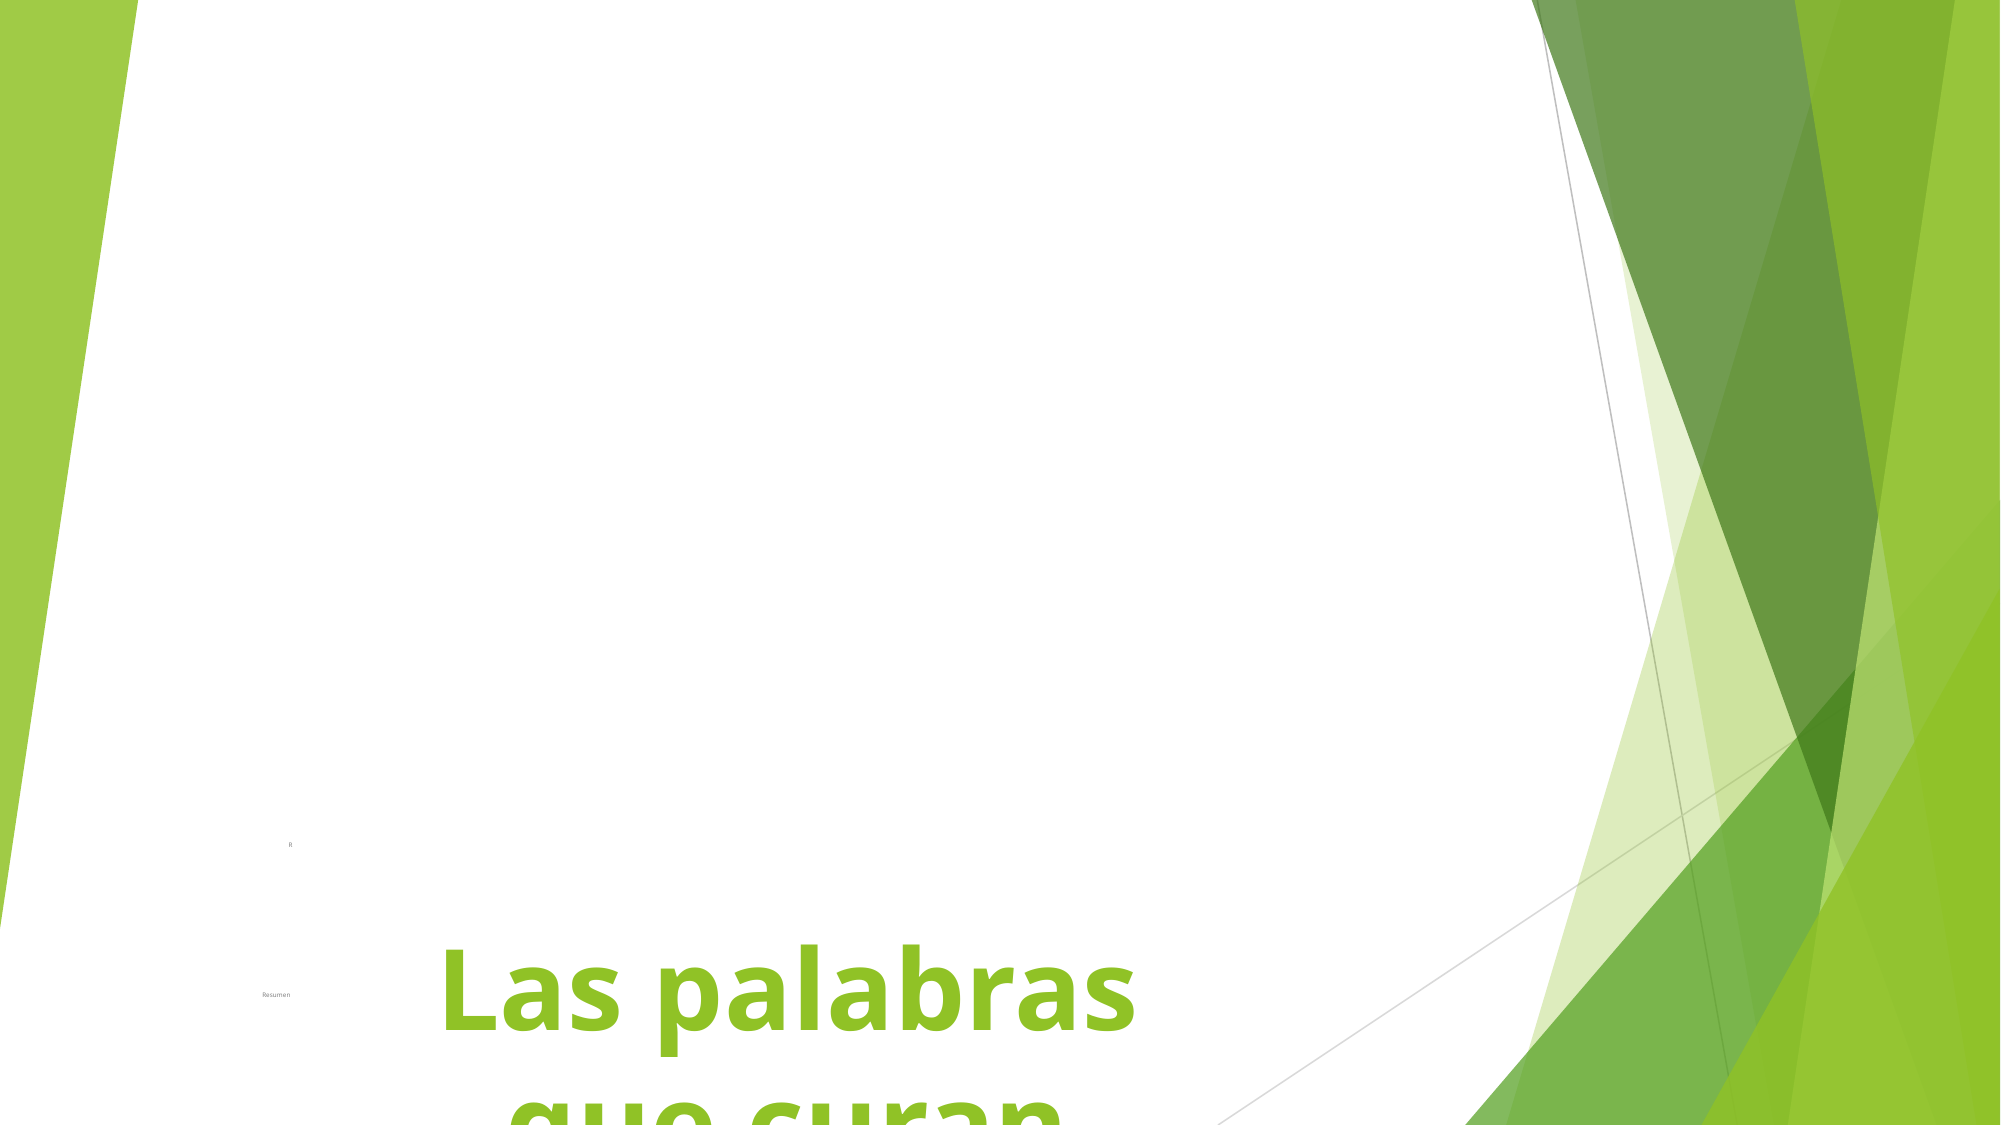

# Las palabras que curan Álex Rovira Resumen de José Juan Ruiz Iborra
 R
Resumen